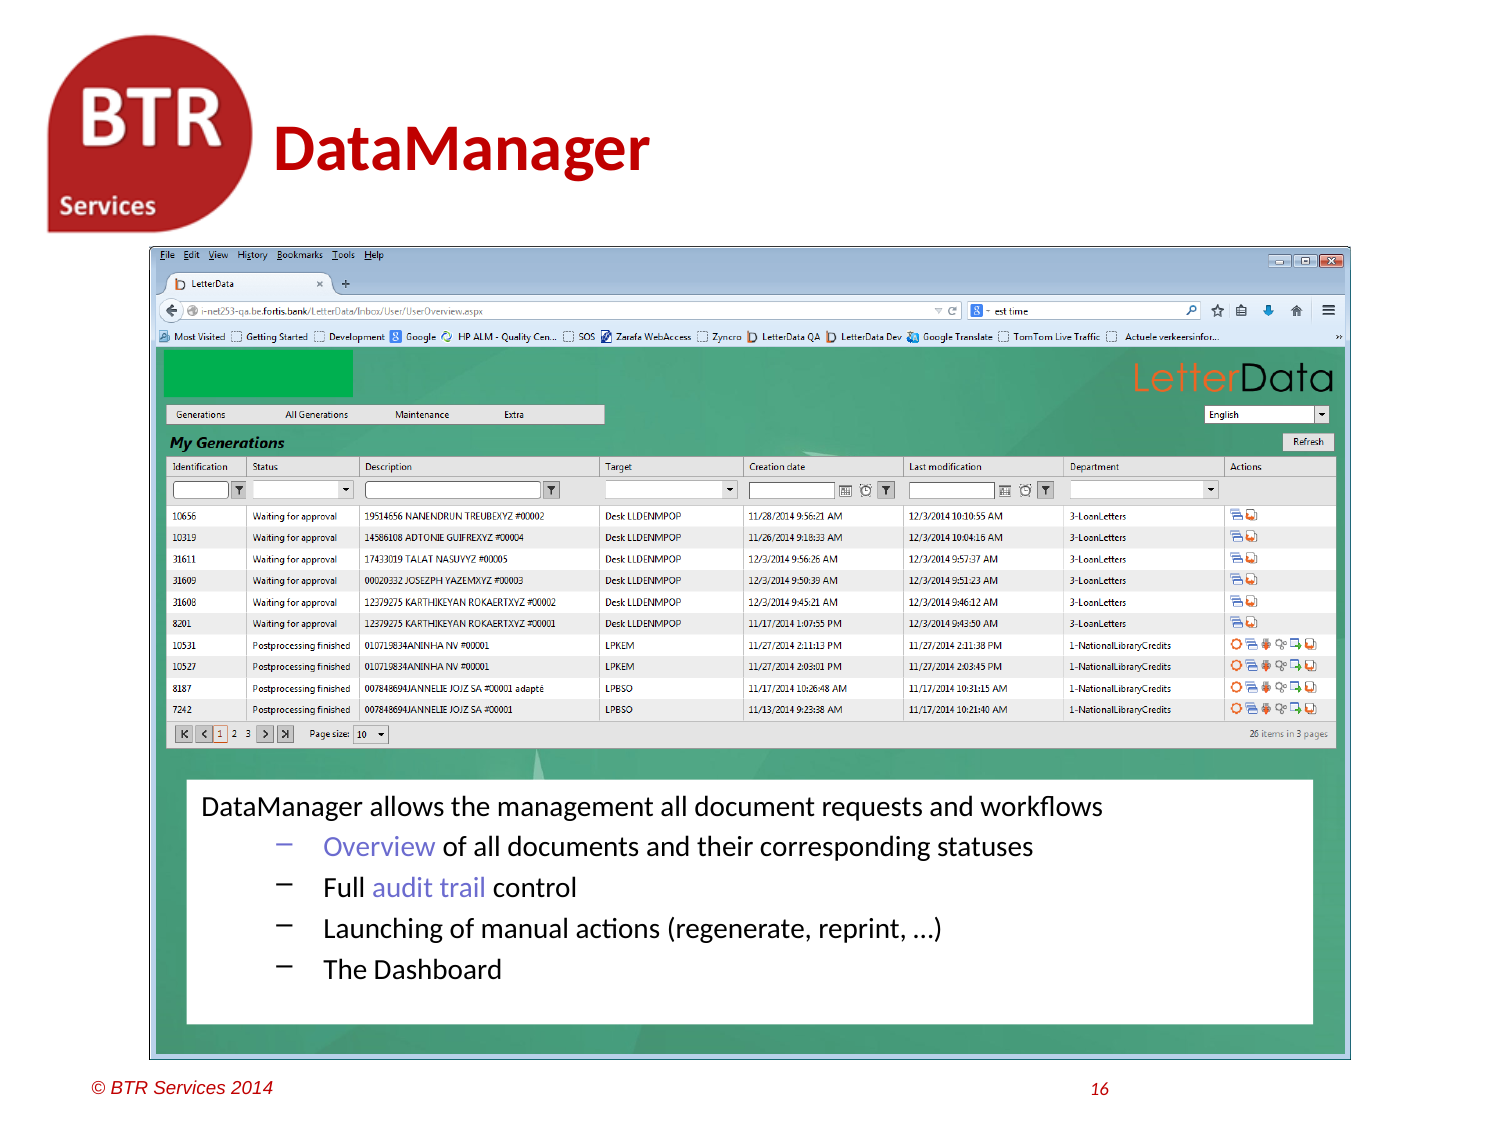

# DataManager
DataManager allows the management all document requests and workflows
Overview of all documents and their corresponding statuses
Full audit trail control
Launching of manual actions (regenerate, reprint, …)
The Dashboard